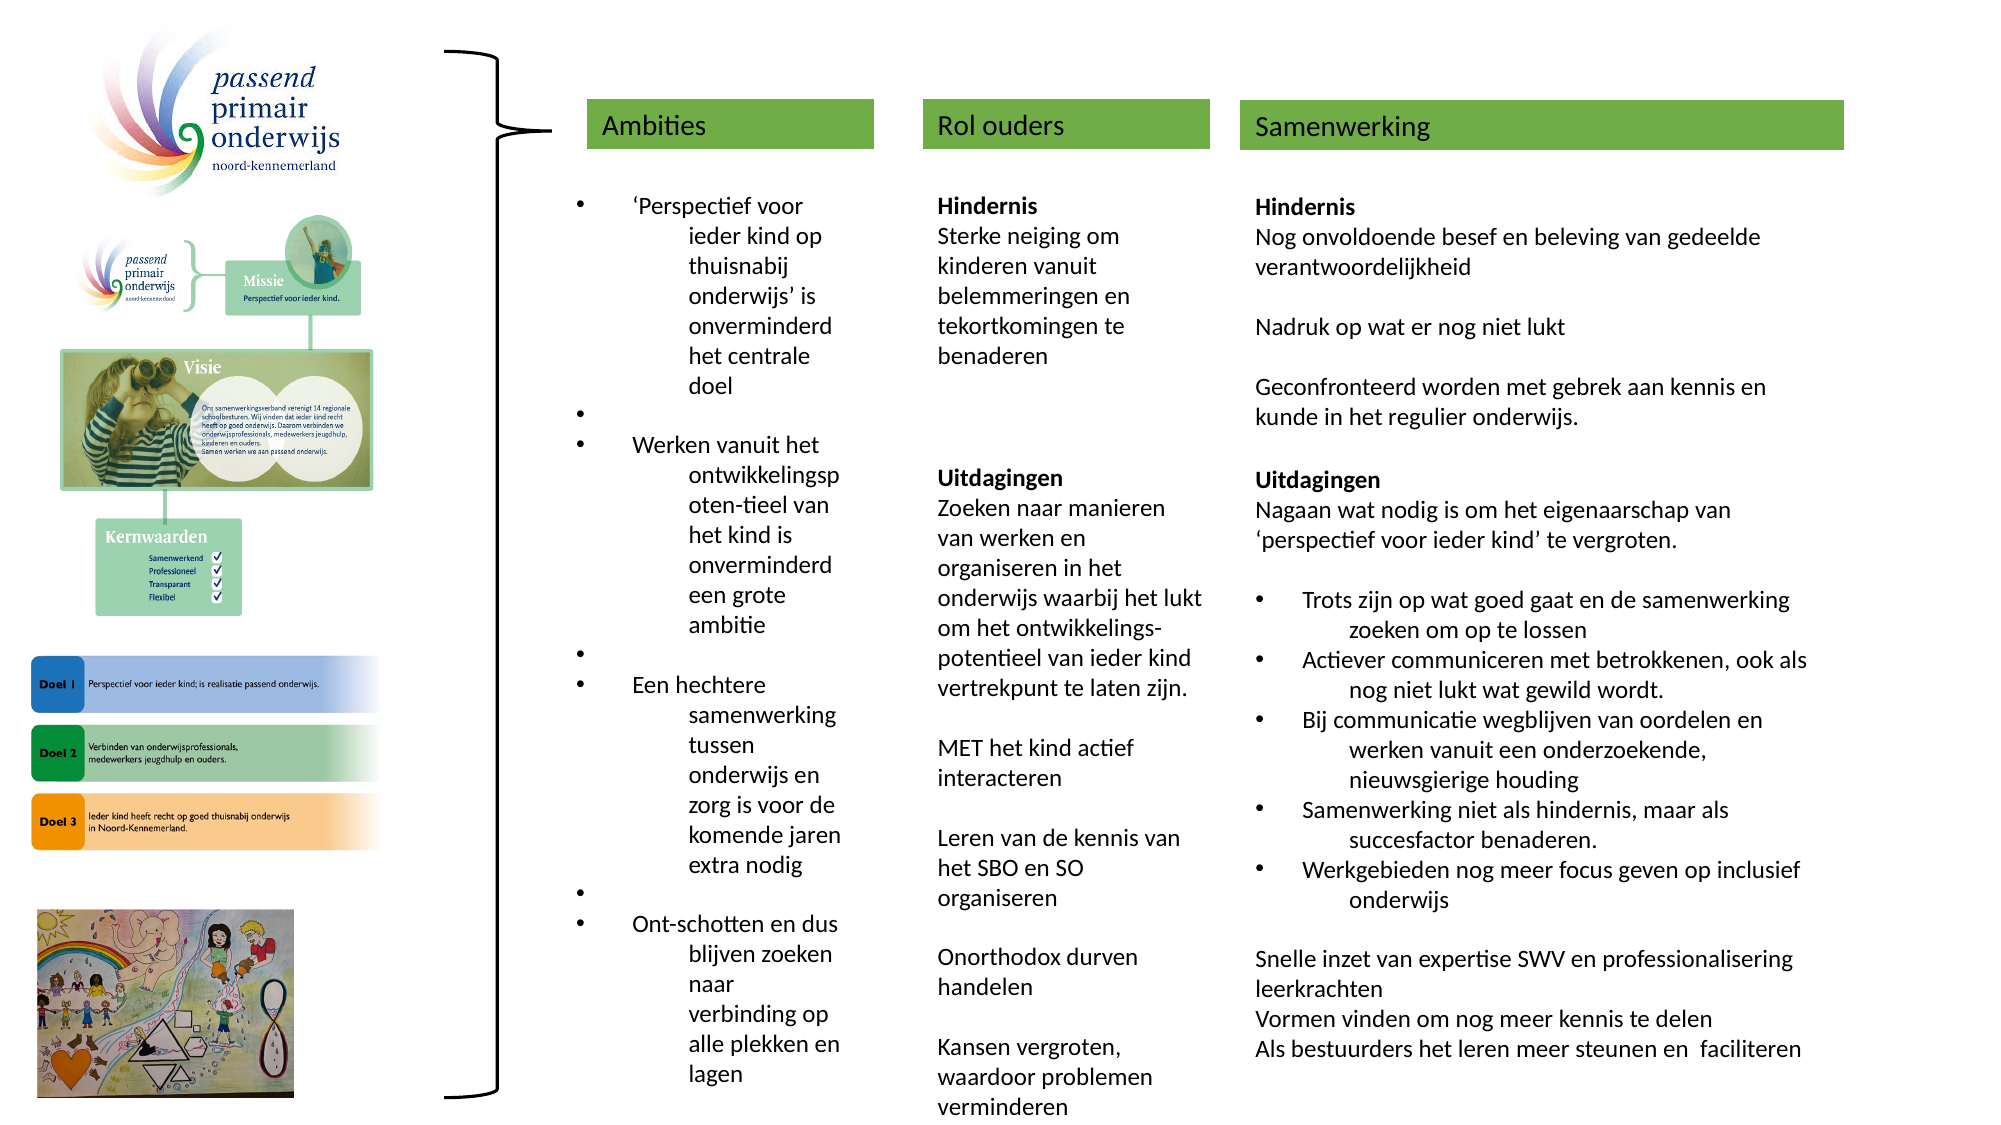

Ambities
Rol ouders
Samenwerking
‘Perspectief voor ieder kind op thuisnabij onderwijs’ is onverminderd het centrale doel
Werken vanuit het ontwikkelingspoten-tieel van het kind is onverminderd een grote ambitie
Een hechtere samenwerking tussen onderwijs en zorg is voor de komende jaren extra nodig
Ont-schotten en dus blijven zoeken naar verbinding op alle plekken en lagen
Hindernis
Sterke neiging om kinderen vanuit belemmeringen en tekortkomingen te benaderen
Hindernis
Nog onvoldoende besef en beleving van gedeelde verantwoordelijkheid
Nadruk op wat er nog niet lukt
Geconfronteerd worden met gebrek aan kennis en kunde in het regulier onderwijs.
April/juni
Uitdagingen
Zoeken naar manieren van werken en organiseren in het onderwijs waarbij het lukt om het ontwikkelings-potentieel van ieder kind vertrekpunt te laten zijn.
MET het kind actief interacteren
Leren van de kennis van het SBO en SO organiseren
Onorthodox durven handelen
Kansen vergroten, waardoor problemen verminderen
Uitdagingen
Nagaan wat nodig is om het eigenaarschap van ‘perspectief voor ieder kind’ te vergroten.
Trots zijn op wat goed gaat en de samenwerking zoeken om op te lossen
Actiever communiceren met betrokkenen, ook als nog niet lukt wat gewild wordt.
Bij communicatie wegblijven van oordelen en werken vanuit een onderzoekende, nieuwsgierige houding
Samenwerking niet als hindernis, maar als succesfactor benaderen.
Werkgebieden nog meer focus geven op inclusief onderwijs
Snelle inzet van expertise SWV en professionalisering leerkrachten
Vormen vinden om nog meer kennis te delen
Als bestuurders het leren meer steunen en faciliteren